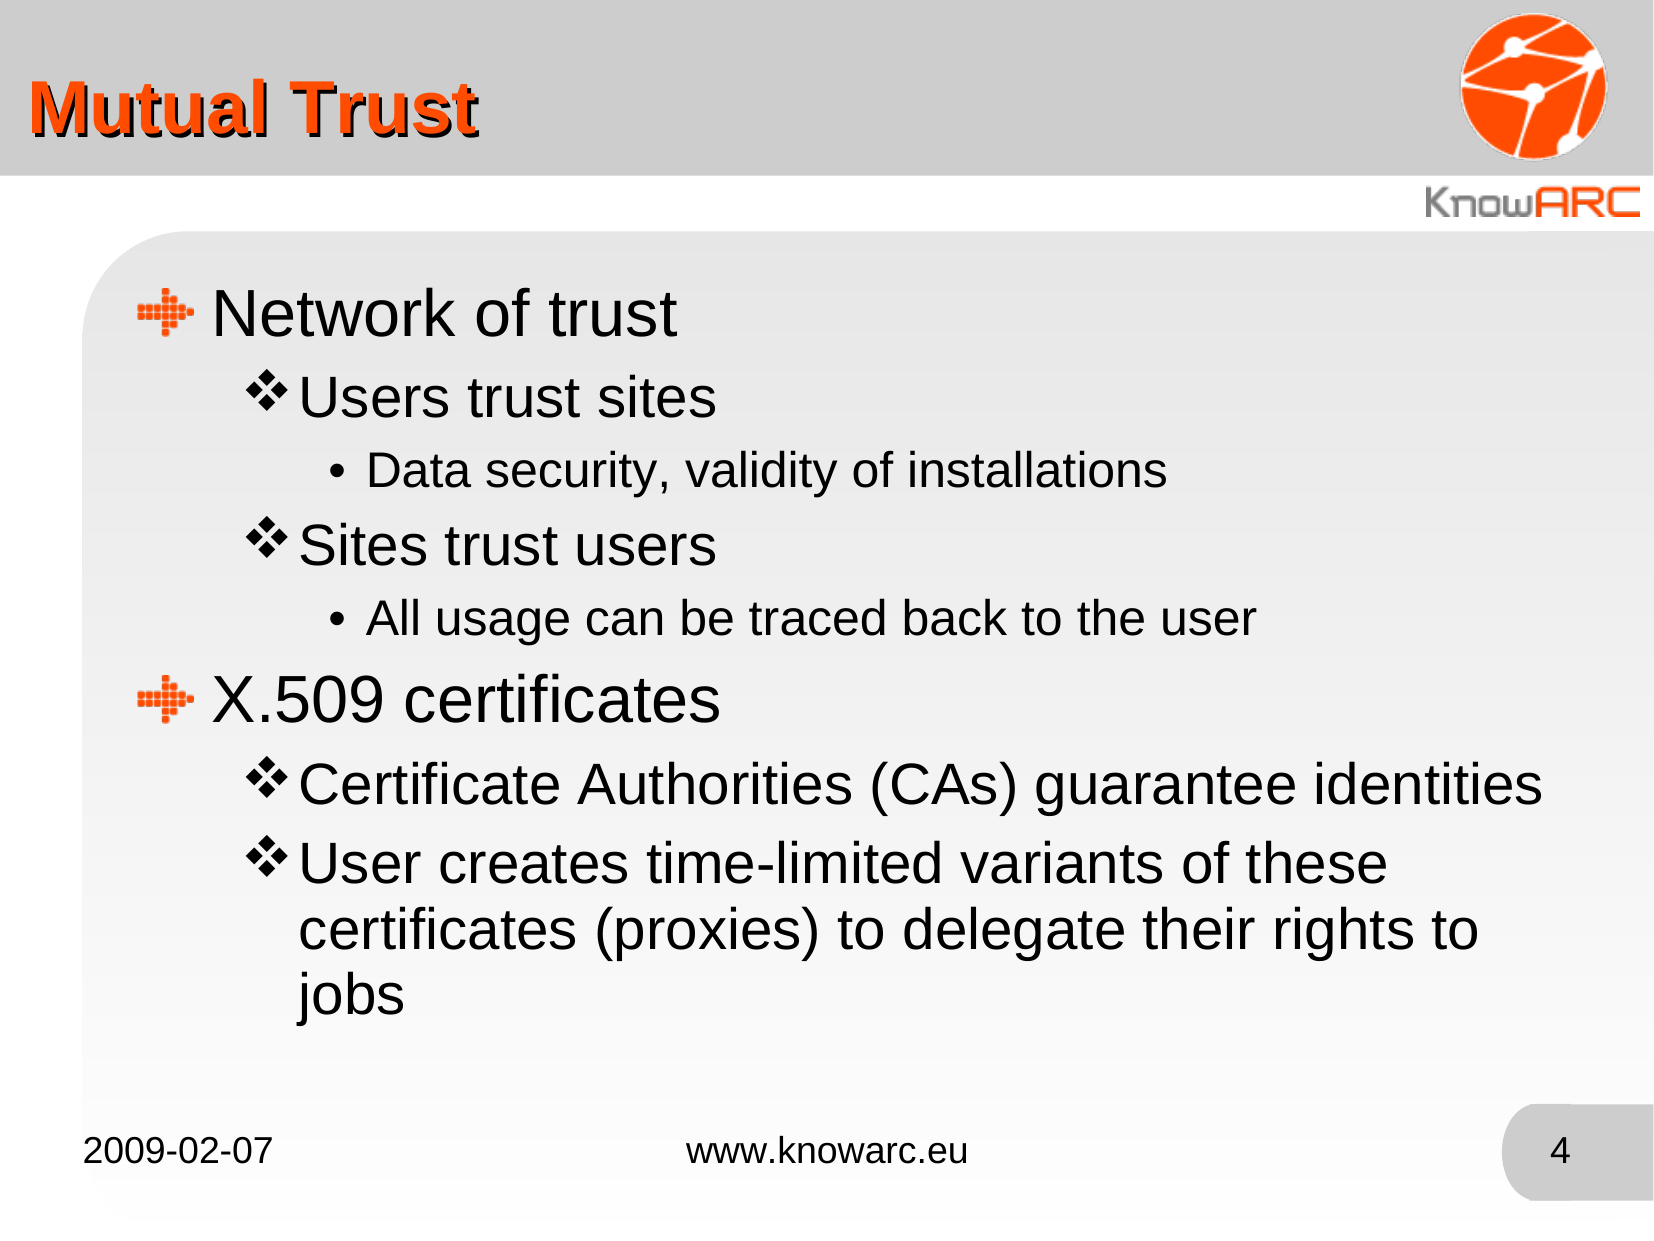

# Mutual Trust
Network of trust
Users trust sites
Data security, validity of installations
Sites trust users
All usage can be traced back to the user
X.509 certificates
Certificate Authorities (CAs) guarantee identities
User creates time-limited variants of these certificates (proxies) to delegate their rights to jobs
2009-02-07
www.knowarc.eu
4